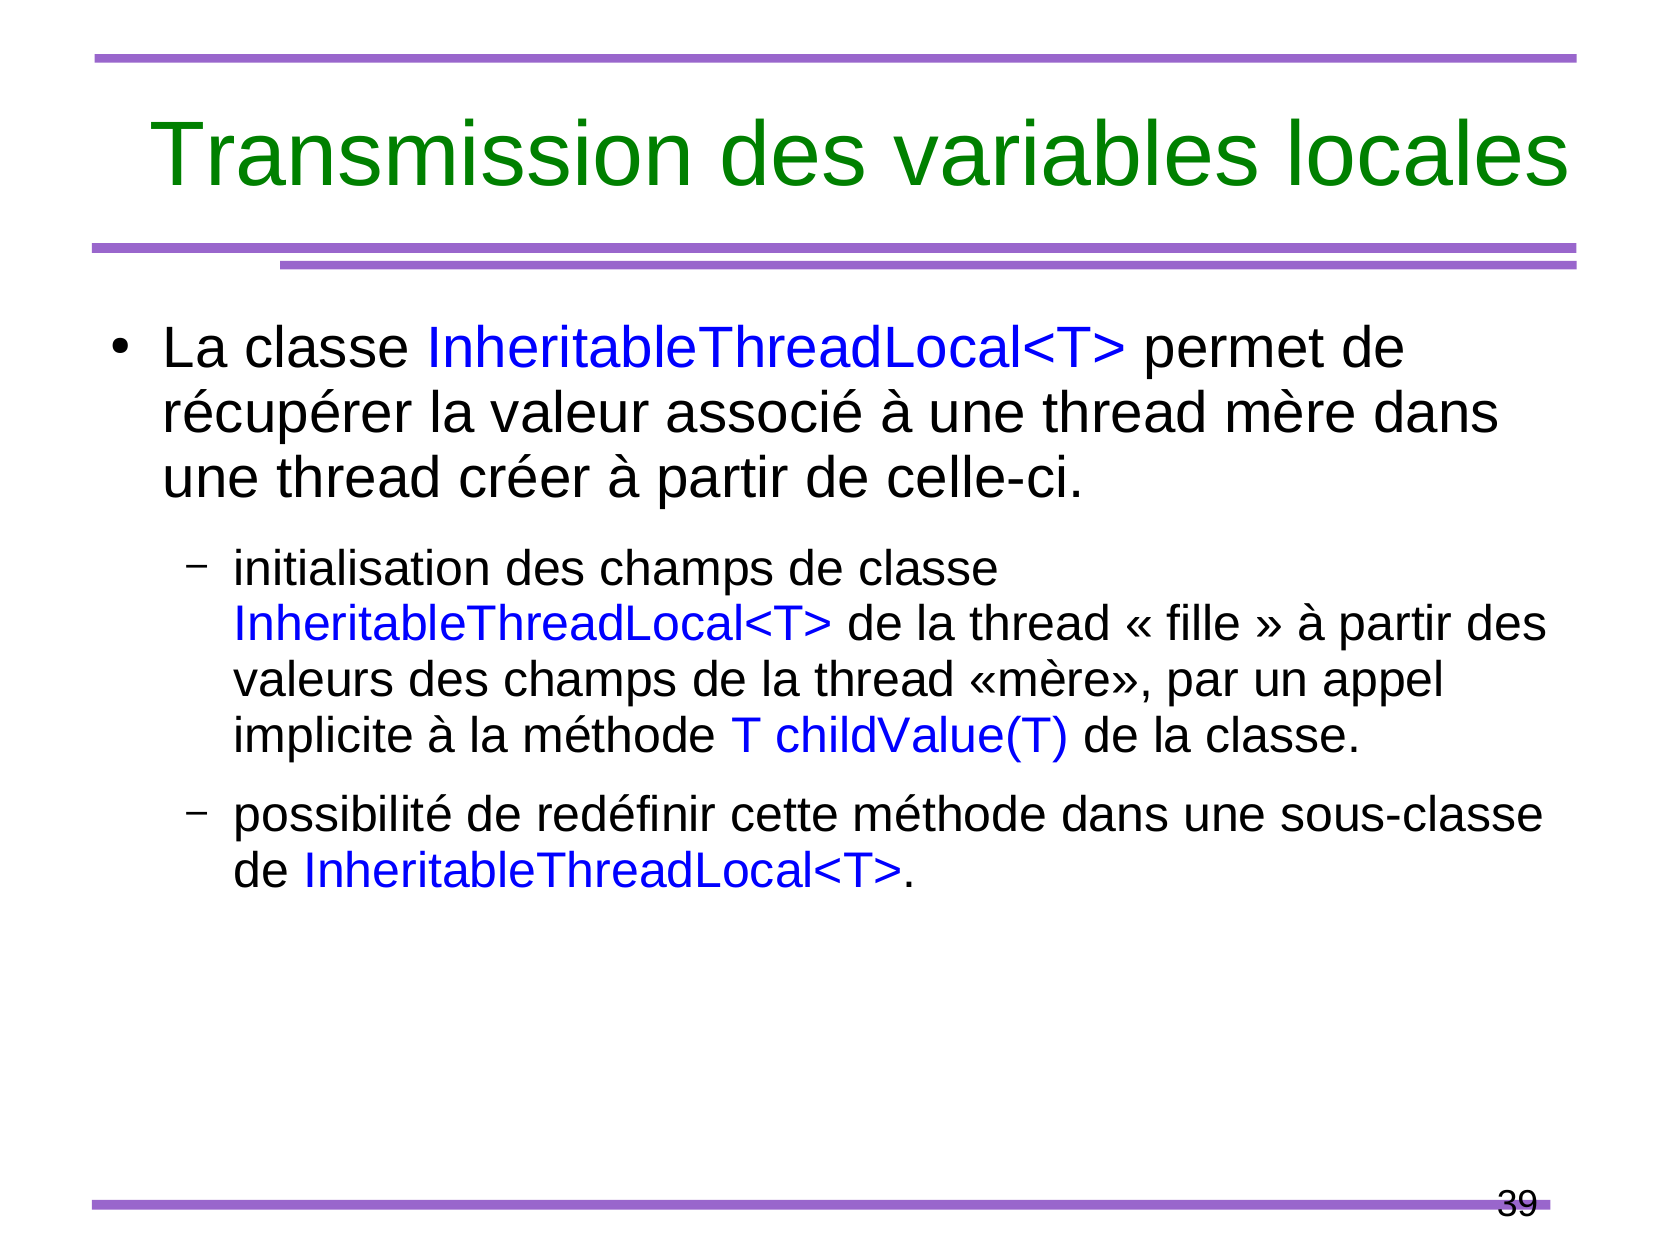

# Transmission des variables locales
La classe InheritableThreadLocal<T> permet de récupérer la valeur associé à une thread mère dans une thread créer à partir de celle-ci.
initialisation des champs de classe InheritableThreadLocal<T> de la thread « fille » à partir des valeurs des champs de la thread «mère», par un appel implicite à la méthode T childValue(T) de la classe.
possibilité de redéfinir cette méthode dans une sous-classe de InheritableThreadLocal<T>.